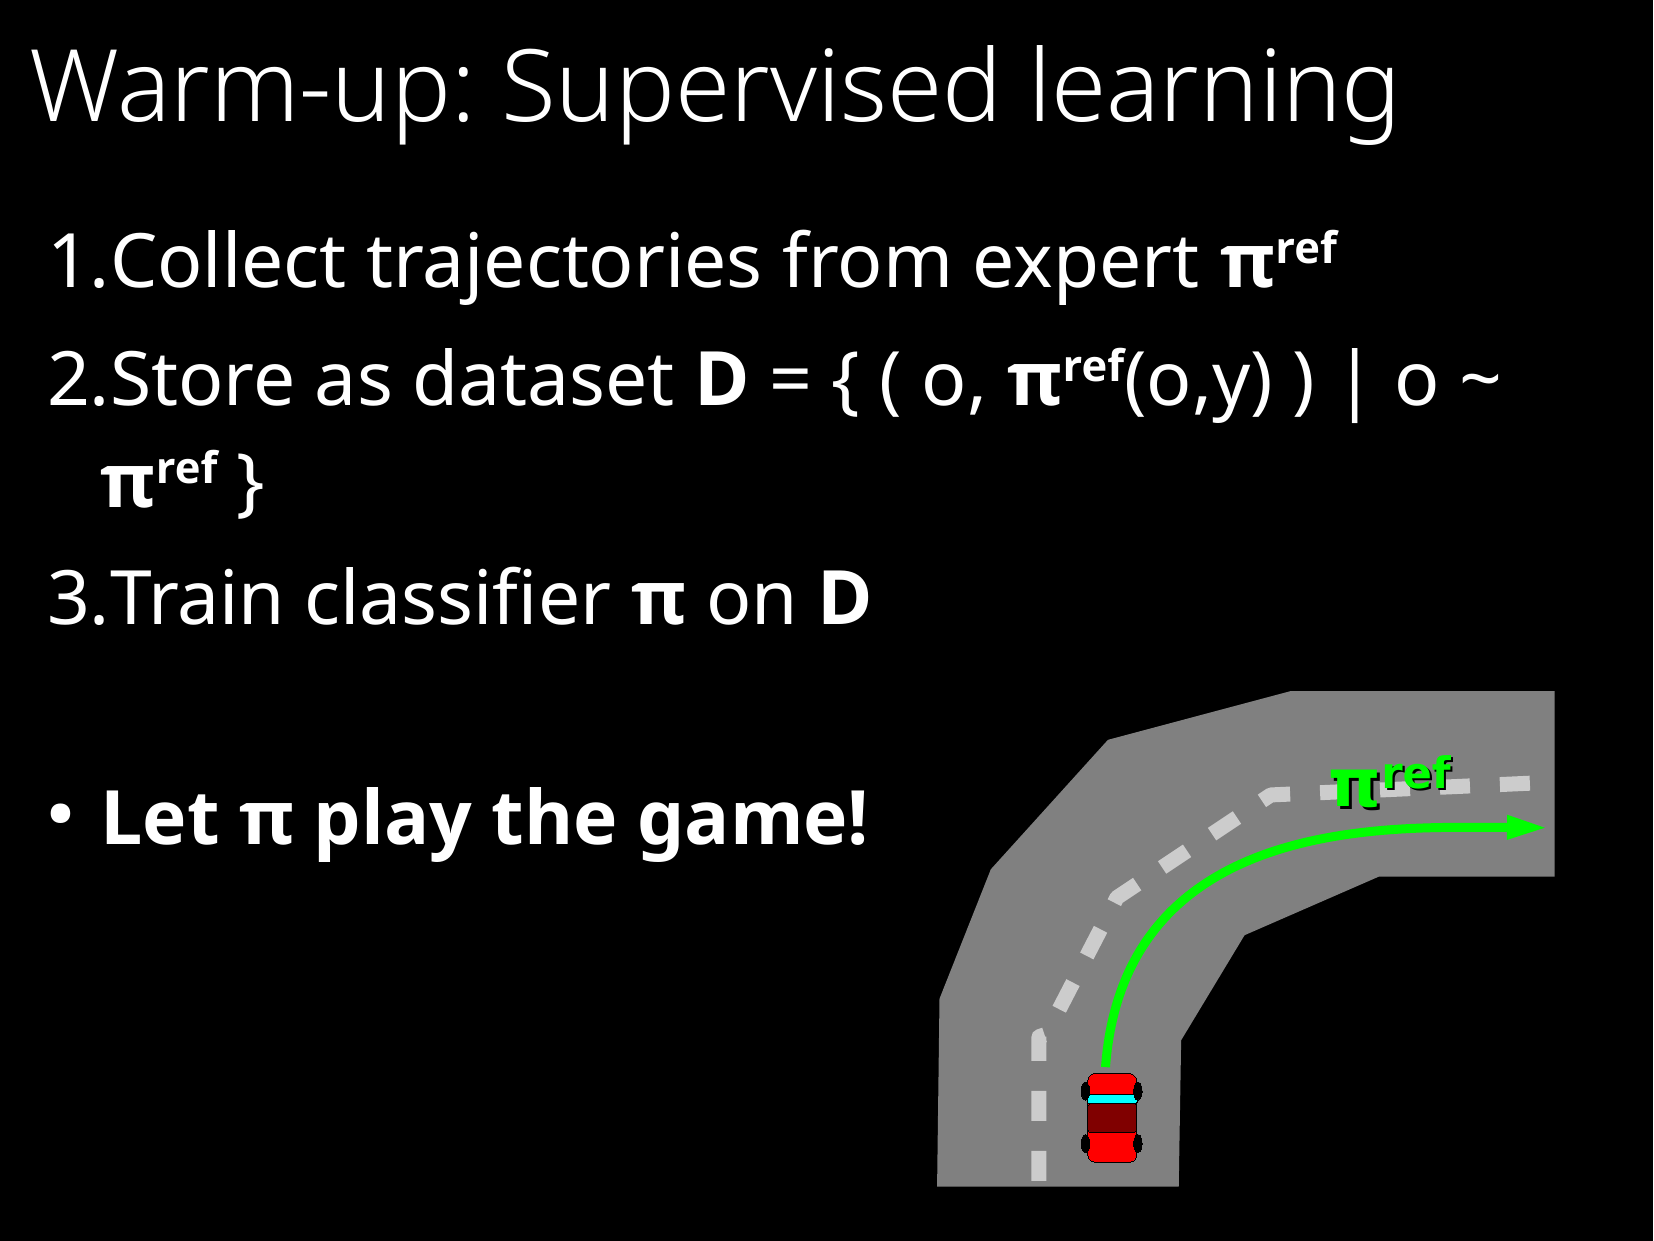

# Warm-up: Supervised learning
Collect trajectories from expert πref
Store as dataset D = { ( o, πref(o,y) ) | o ~ πref }
Train classifier π on D
Let π play the game!
πref